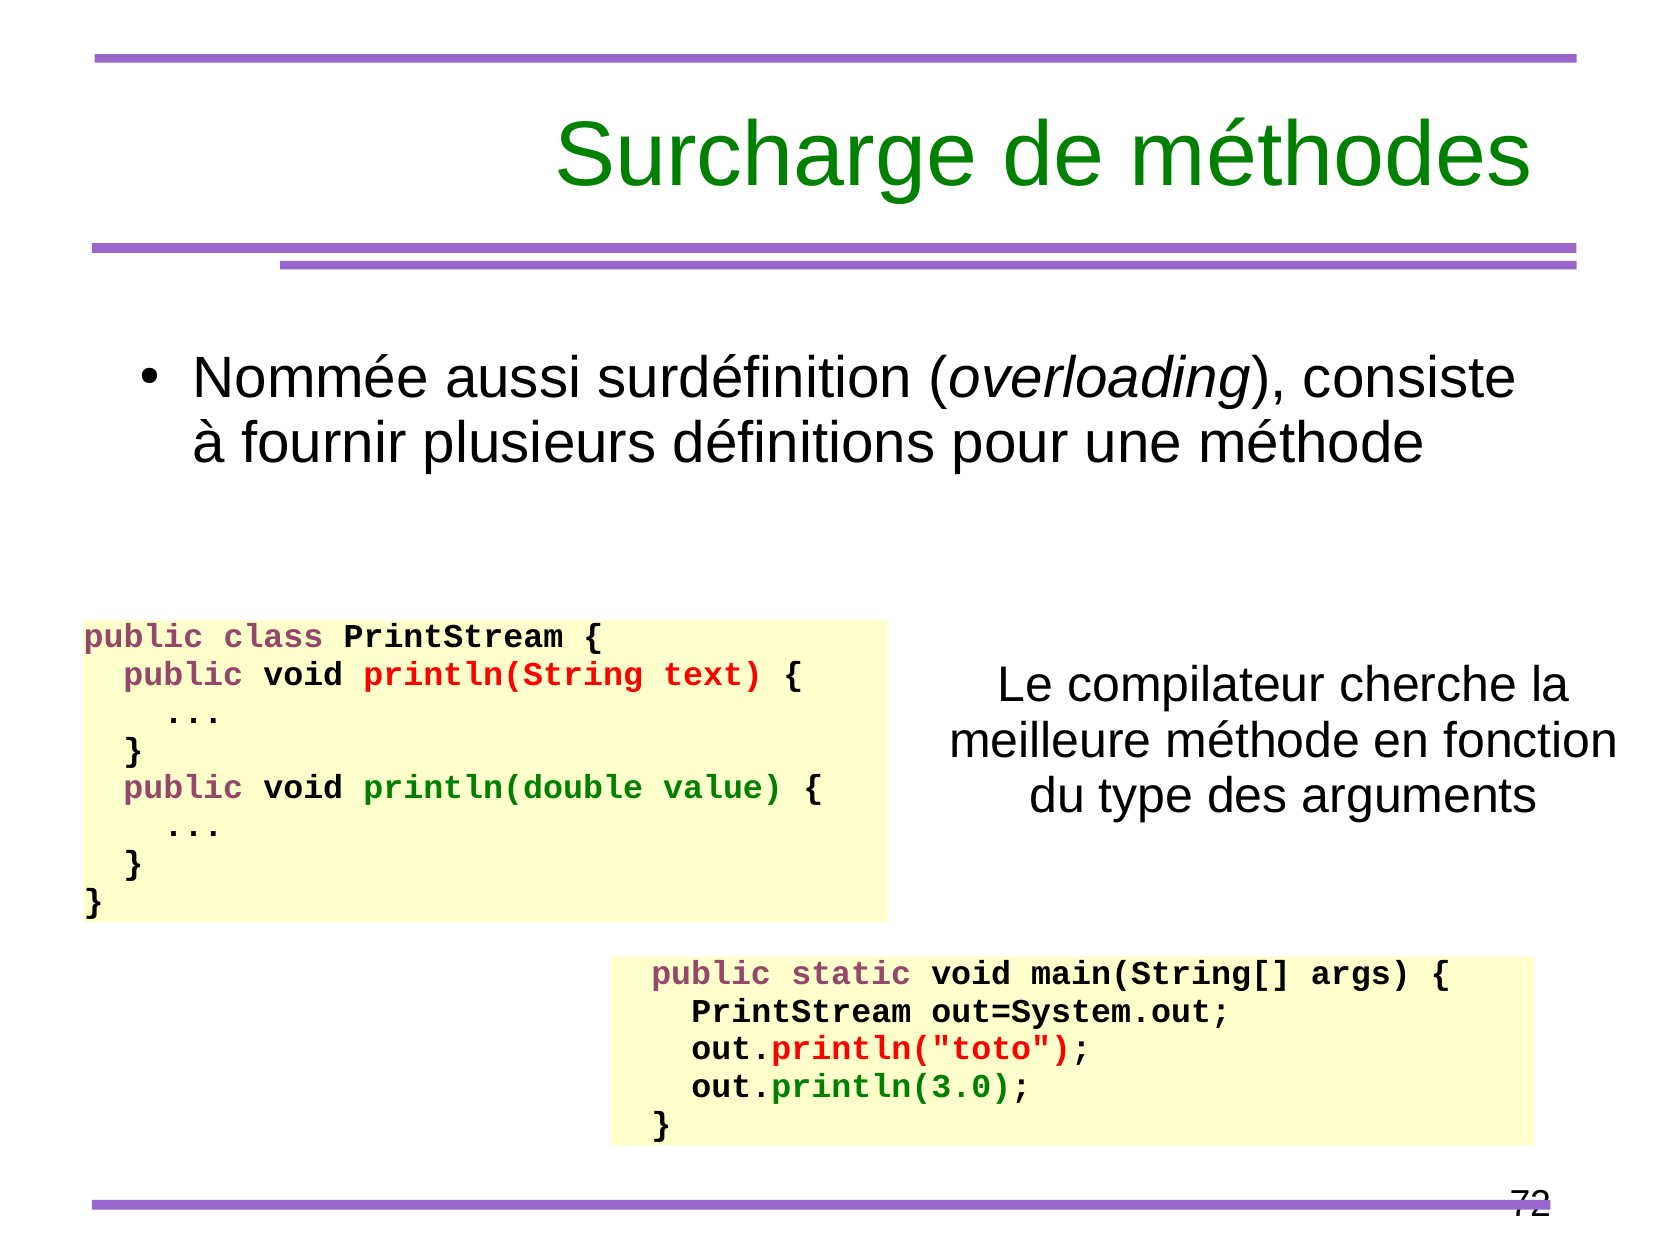

# Surcharge de méthodes
Nommée aussi surdéfinition (overloading), consiste à fournir plusieurs définitions pour une méthode
public class PrintStream {
 public void println(String text) {
 ...
 }
 public void println(double value) {
 ...
 }
}
Le compilateur cherche la
meilleure méthode en fonction
du type des arguments
 public static void main(String[] args) {
 PrintStream out=System.out;
 out.println("toto");
 out.println(3.0);
 }